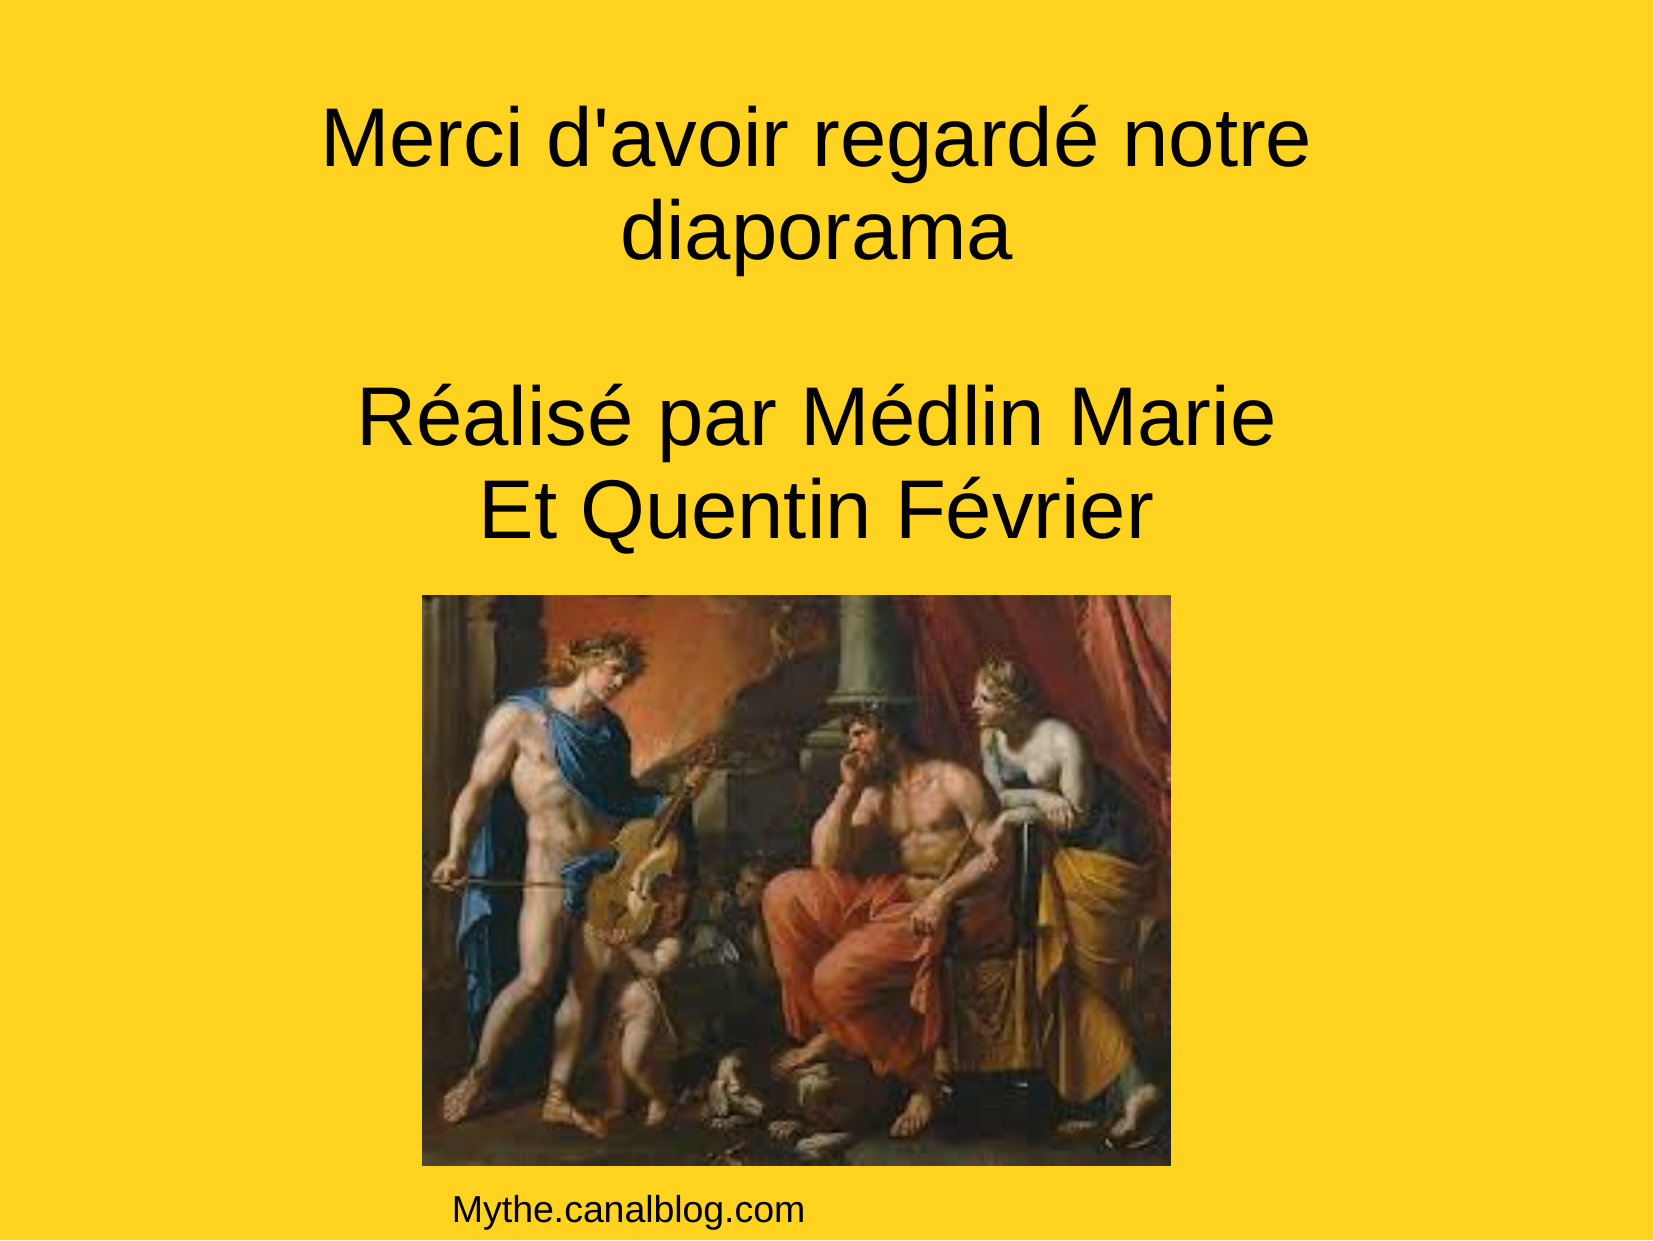

Merci d'avoir regardé notre diaporama
Réalisé par Médlin Marie
Et Quentin Février
Mythe.canalblog.com